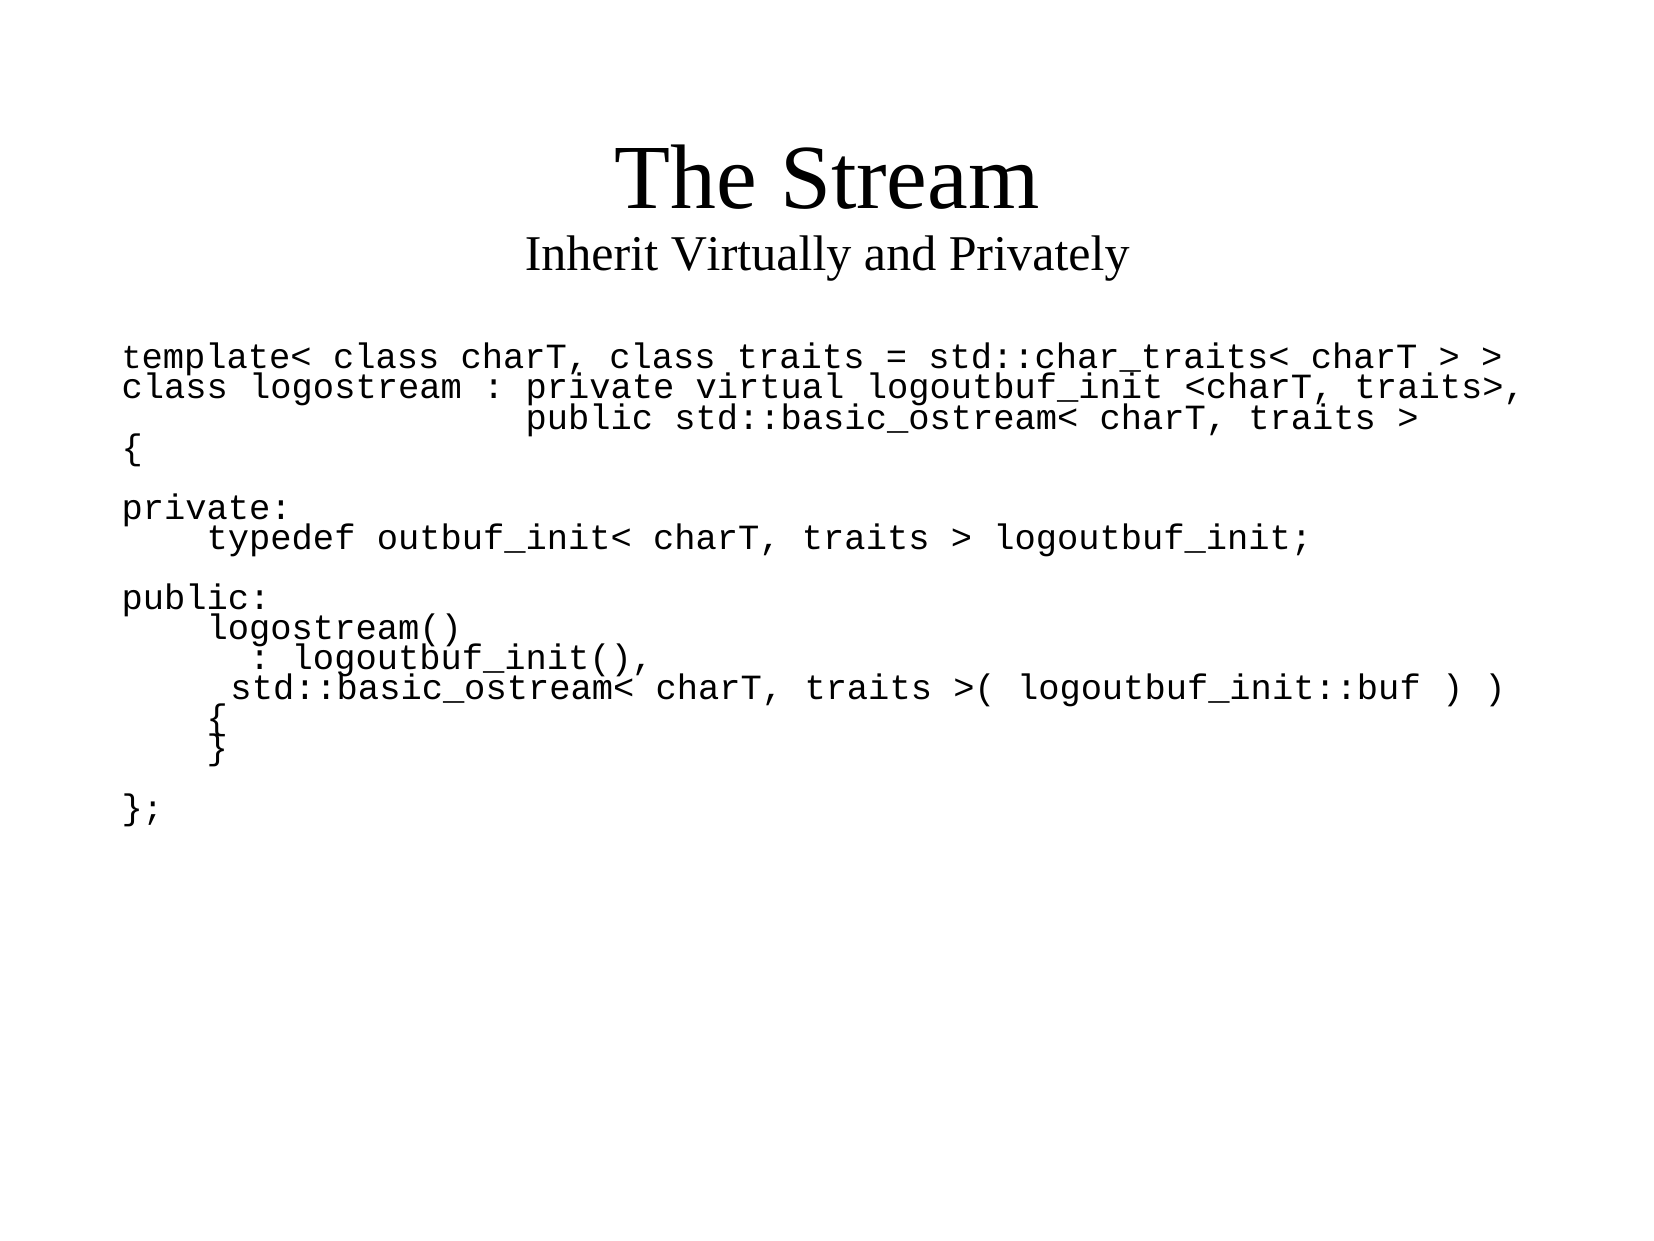

# The Stream Inherit Virtually and Privately
template< class charT, class traits = std::char_traits< charT > >
class logostream : private virtual logoutbuf_init <charT, traits>, public std::basic_ostream< charT, traits >
{
private:
 typedef outbuf_init< charT, traits > logoutbuf_init;
public:
 logostream()
 : logoutbuf_init(),
	 std::basic_ostream< charT, traits >( logoutbuf_init::buf ) )
 {
 }
};